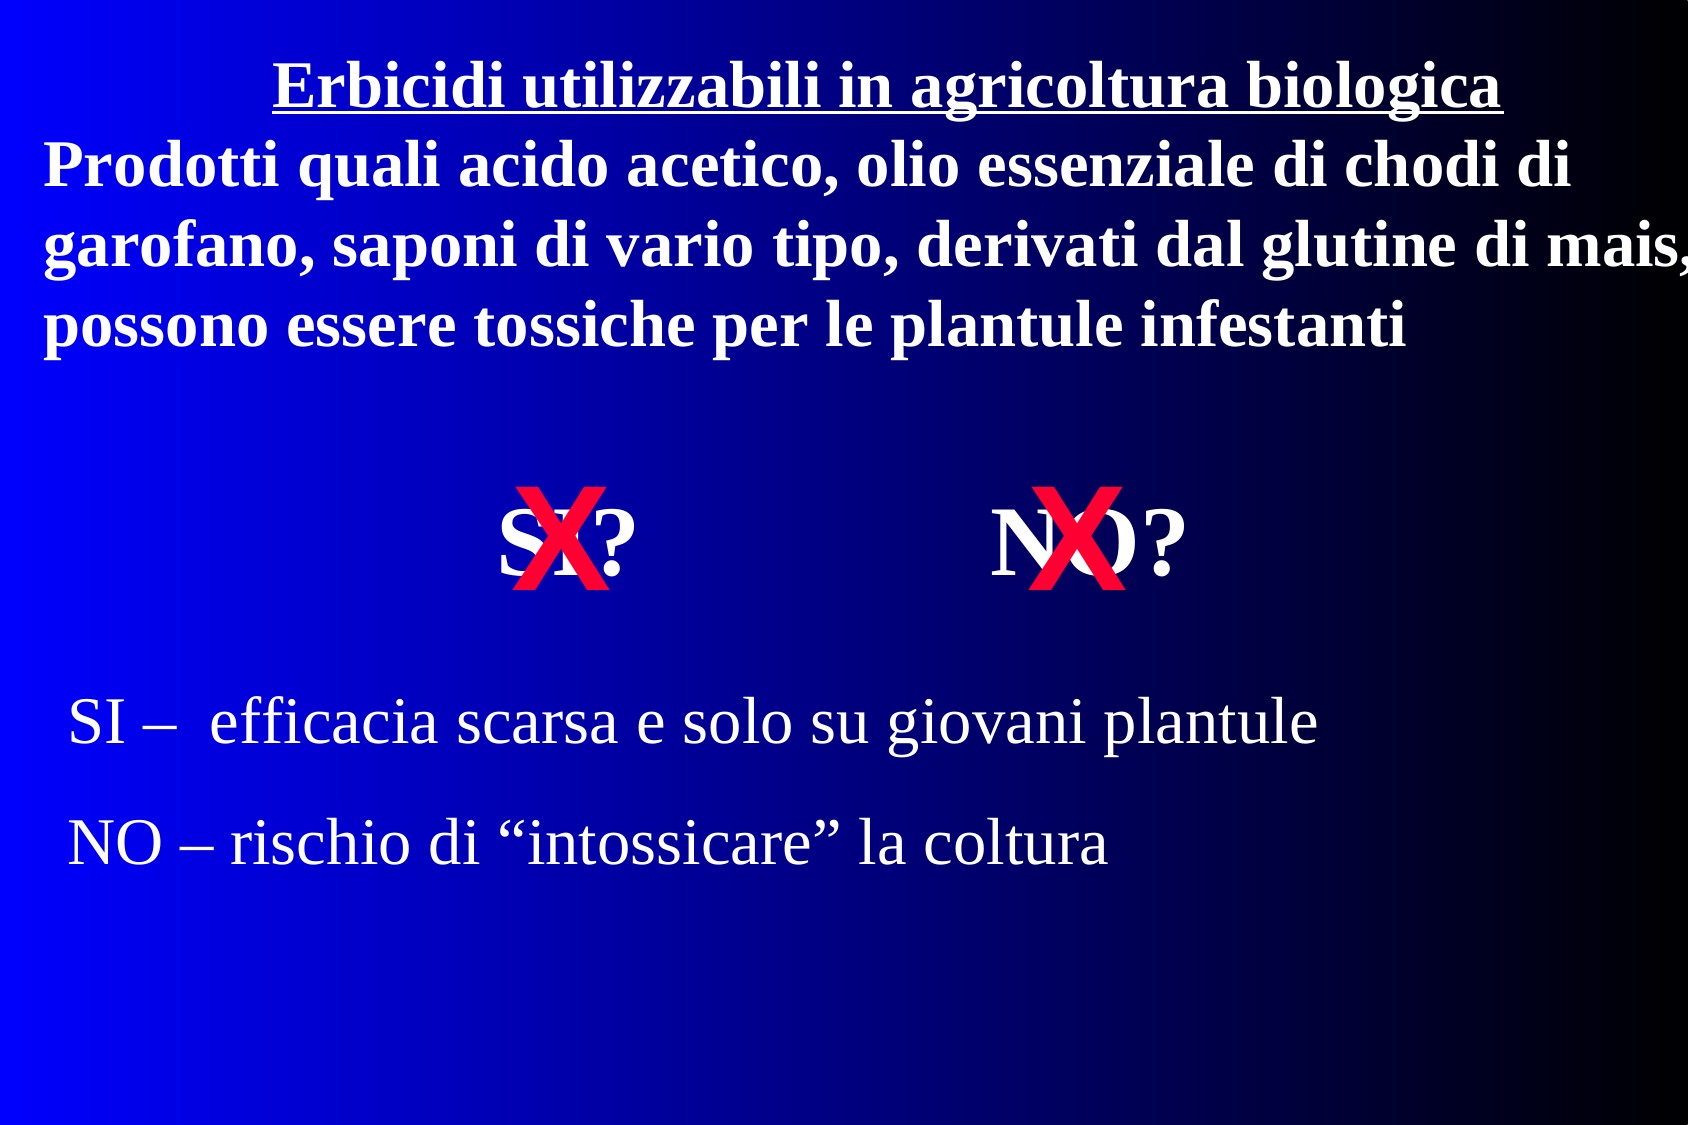

Erbicidi utilizzabili in agricoltura biologica
Prodotti quali acido acetico, olio essenziale di chodi di garofano, saponi di vario tipo, derivati dal glutine di mais, possono essere tossiche per le plantule infestanti
X X
SI? NO?
SI – efficacia scarsa e solo su giovani plantule
NO – rischio di “intossicare” la coltura